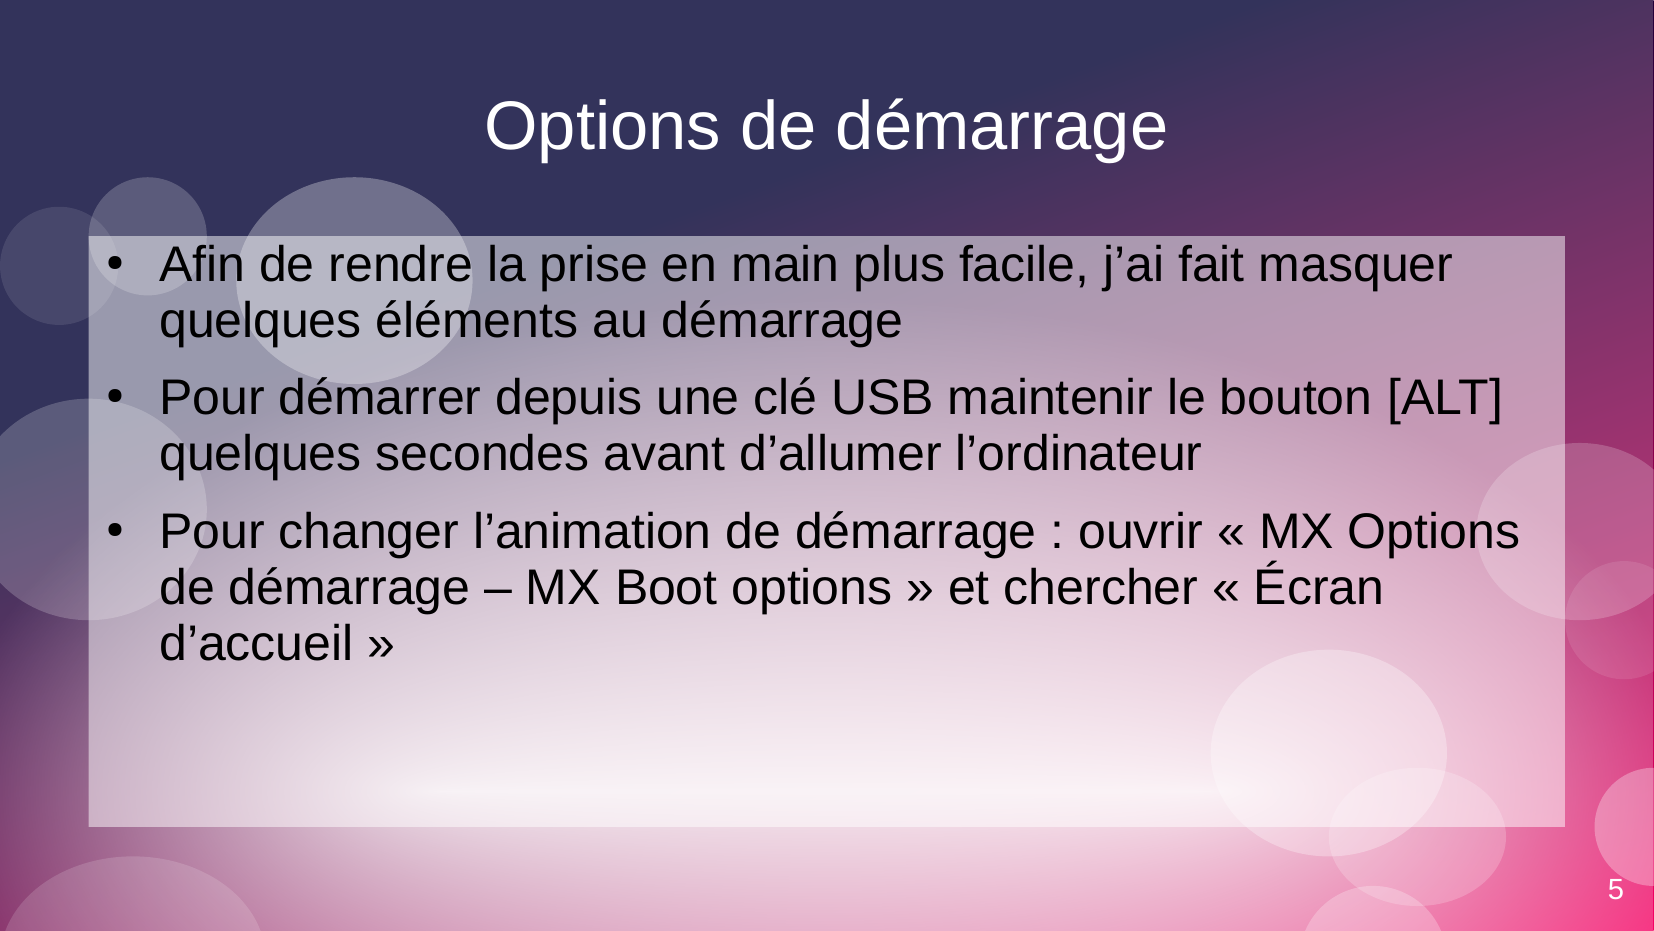

# Options de démarrage
Afin de rendre la prise en main plus facile, j’ai fait masquer quelques éléments au démarrage
Pour démarrer depuis une clé USB maintenir le bouton [ALT] quelques secondes avant d’allumer l’ordinateur
Pour changer l’animation de démarrage : ouvrir « MX Options de démarrage – MX Boot options » et chercher « Écran d’accueil »